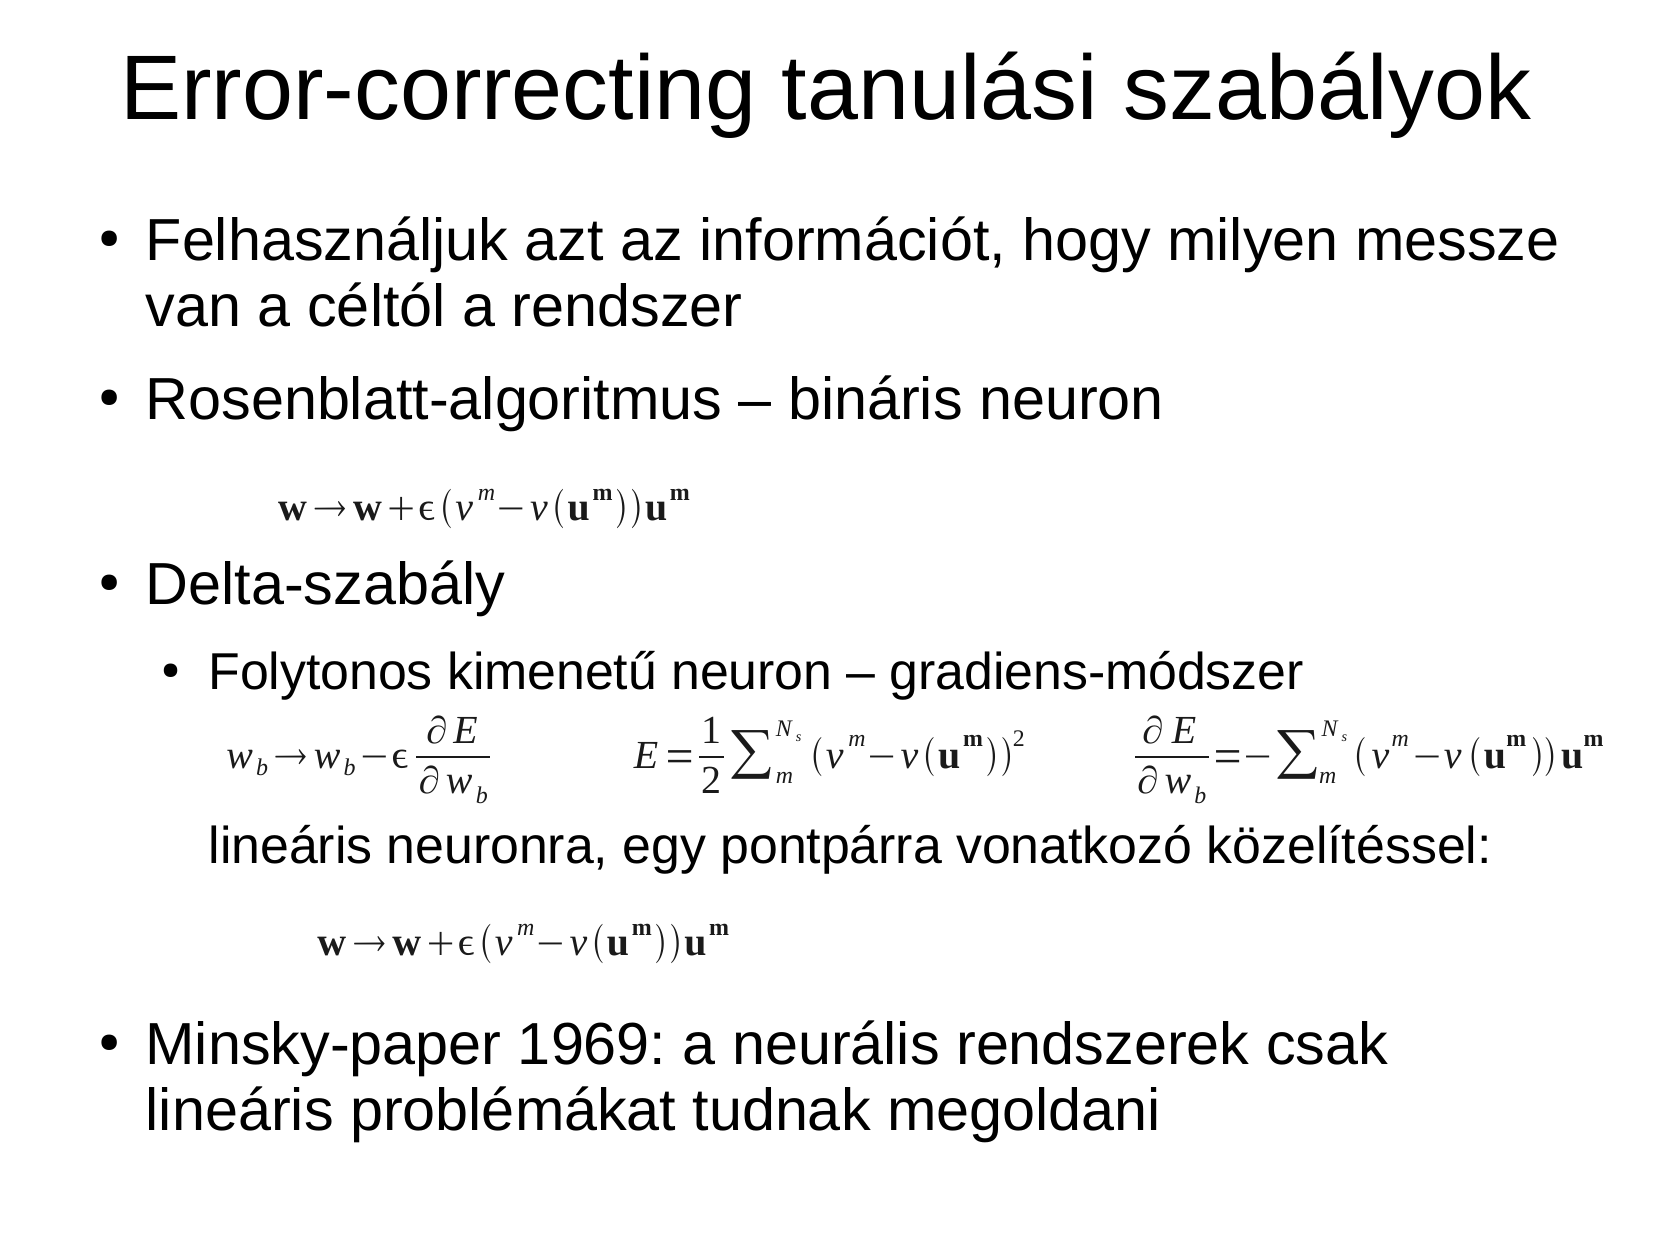

# Error-correcting tanulási szabályok
Felhasználjuk azt az információt, hogy milyen messze van a céltól a rendszer
Rosenblatt-algoritmus – bináris neuron
Delta-szabály
Folytonos kimenetű neuron – gradiens-módszer
lineáris neuronra, egy pontpárra vonatkozó közelítéssel:
Minsky-paper 1969: a neurális rendszerek csak lineáris problémákat tudnak megoldani